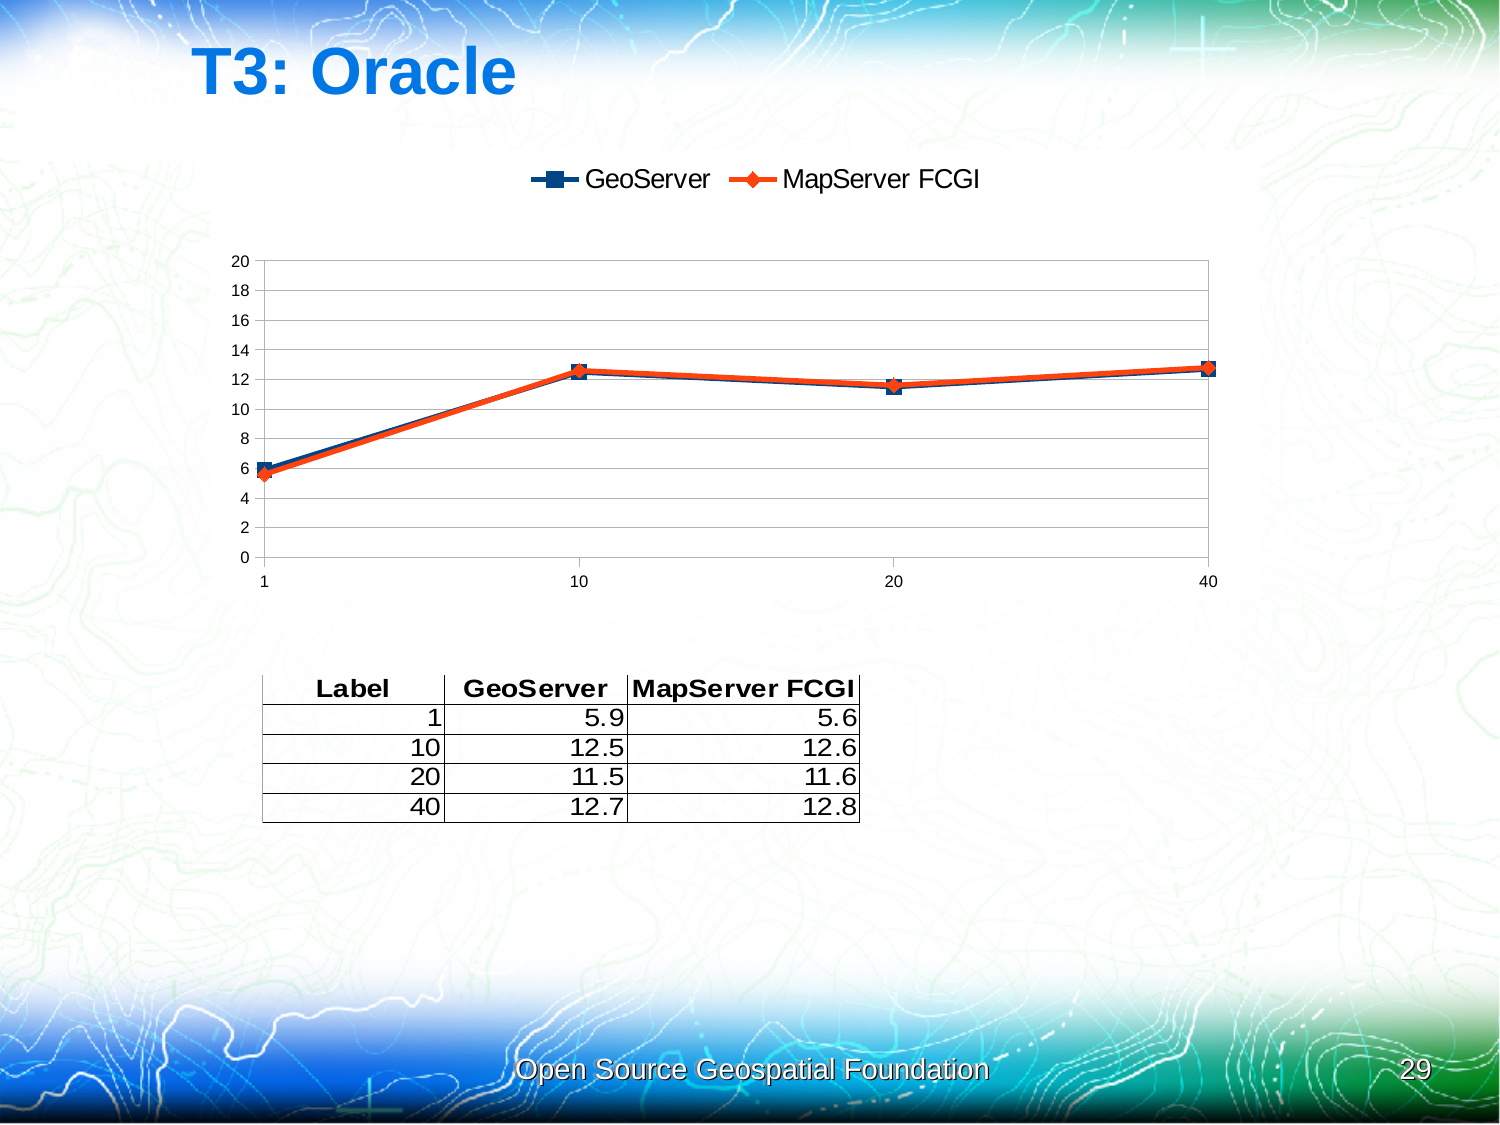

# T3: Oracle
### Chart
| Category | GeoServer | MapServer FCGI |
|---|---|---|
| 1 | 5.9 | 5.6 |
| 10 | 12.5 | 12.6 |
| 20 | 11.5 | 11.6 |
| 40 | 12.7 | 12.8 |Open Source Geospatial Foundation
29